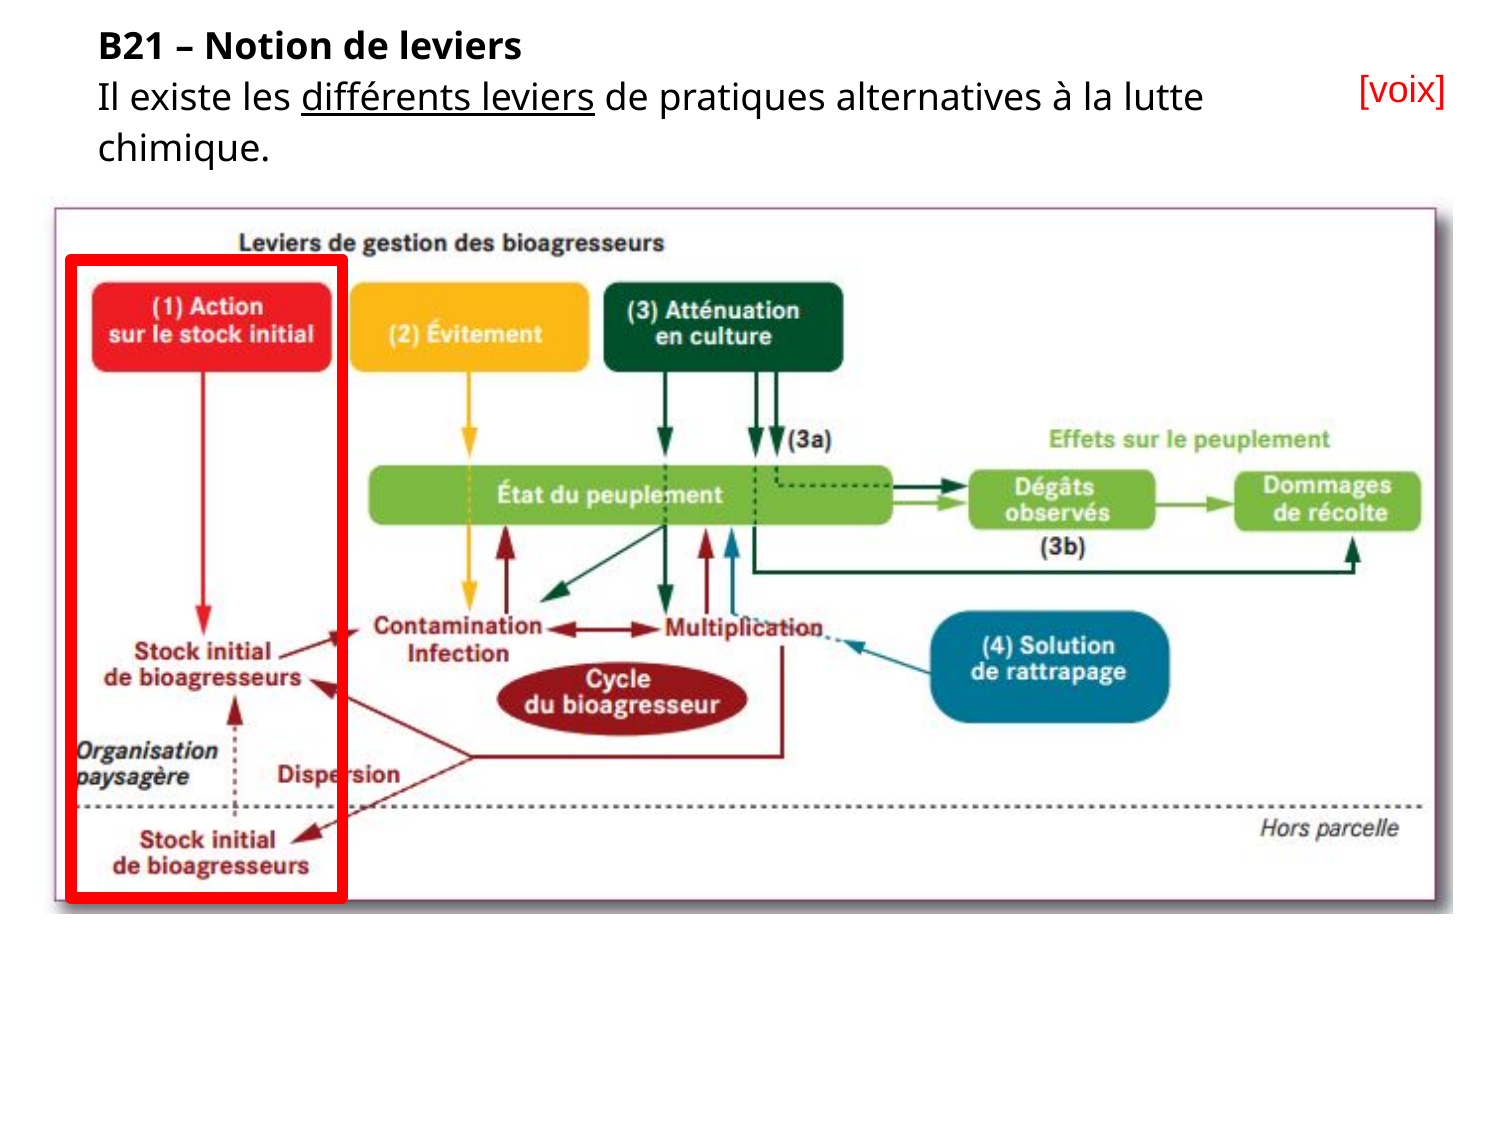

B21 – Notion de leviers
Il existe les différents leviers de pratiques alternatives à la lutte chimique.
[voix]